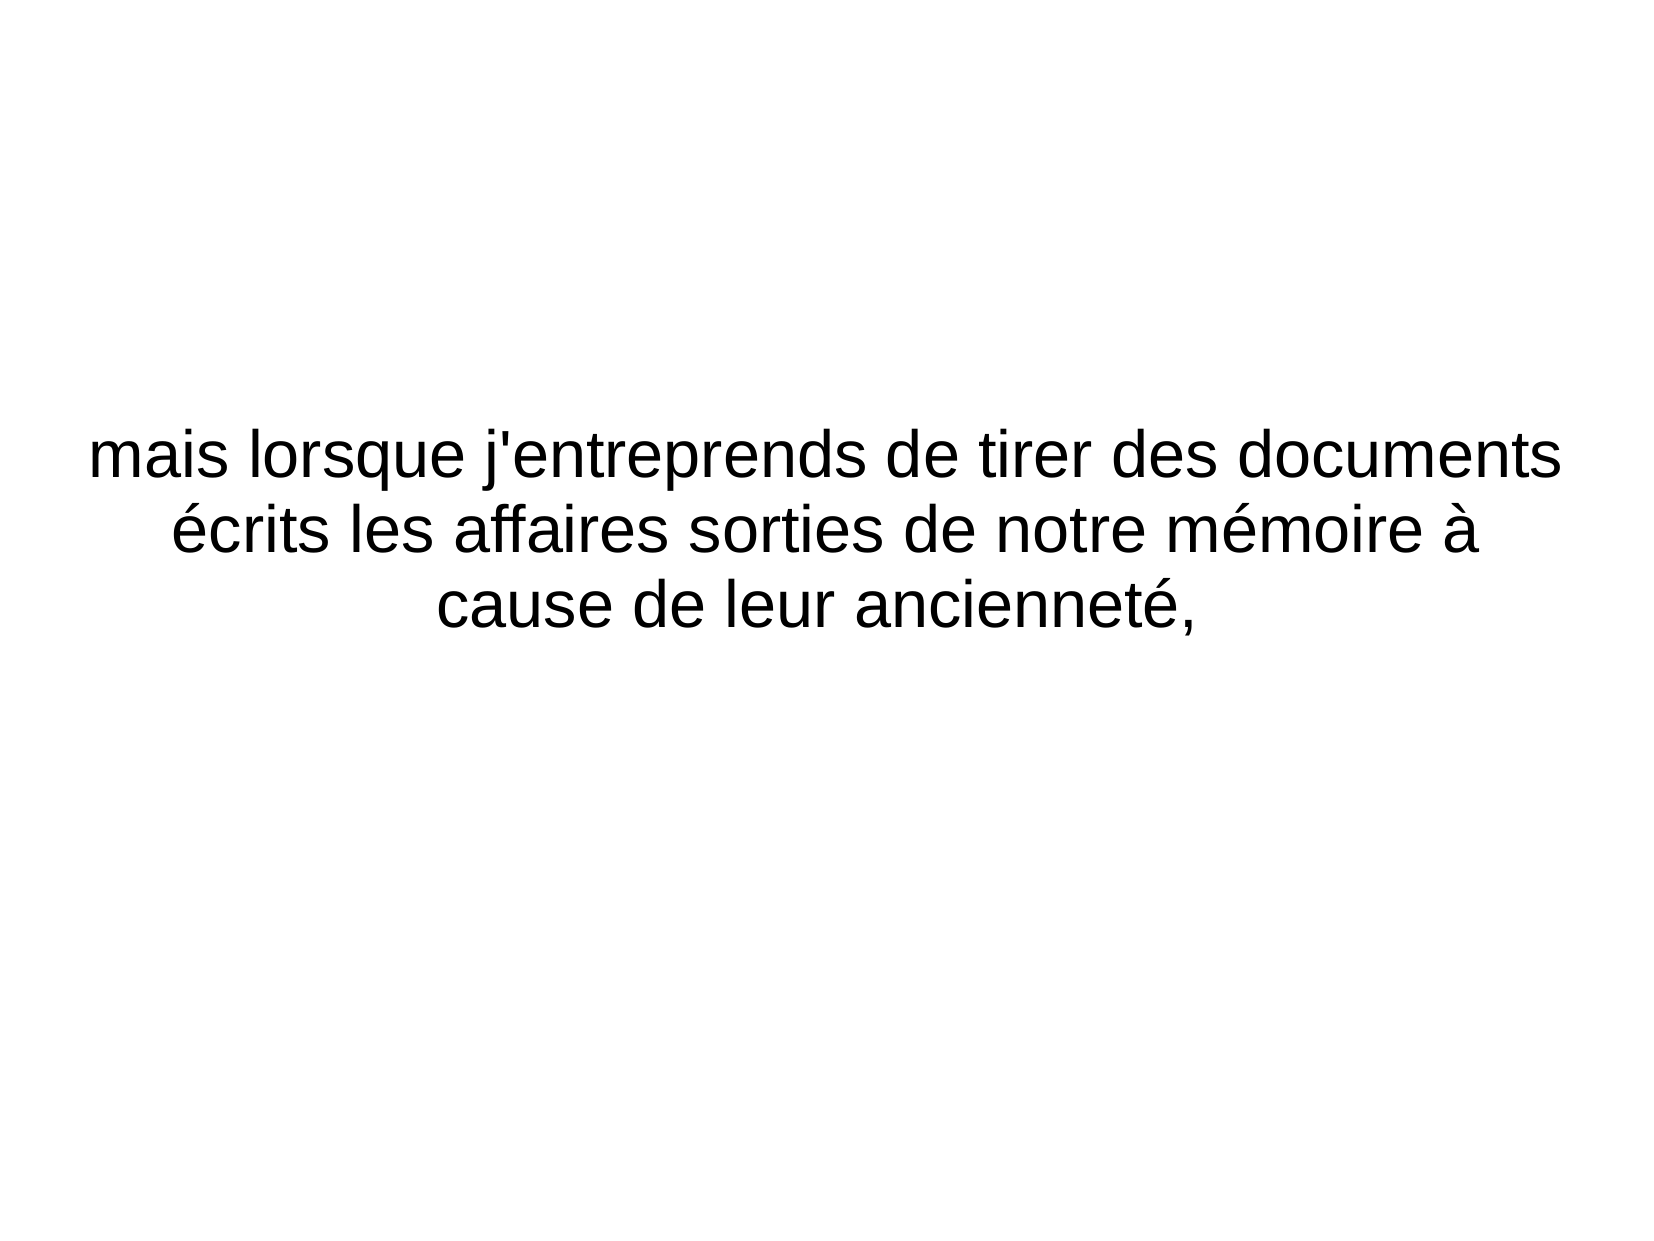

# mais lorsque j'entreprends de tirer des documents écrits les affaires sorties de notre mémoire à cause de leur ancienneté,